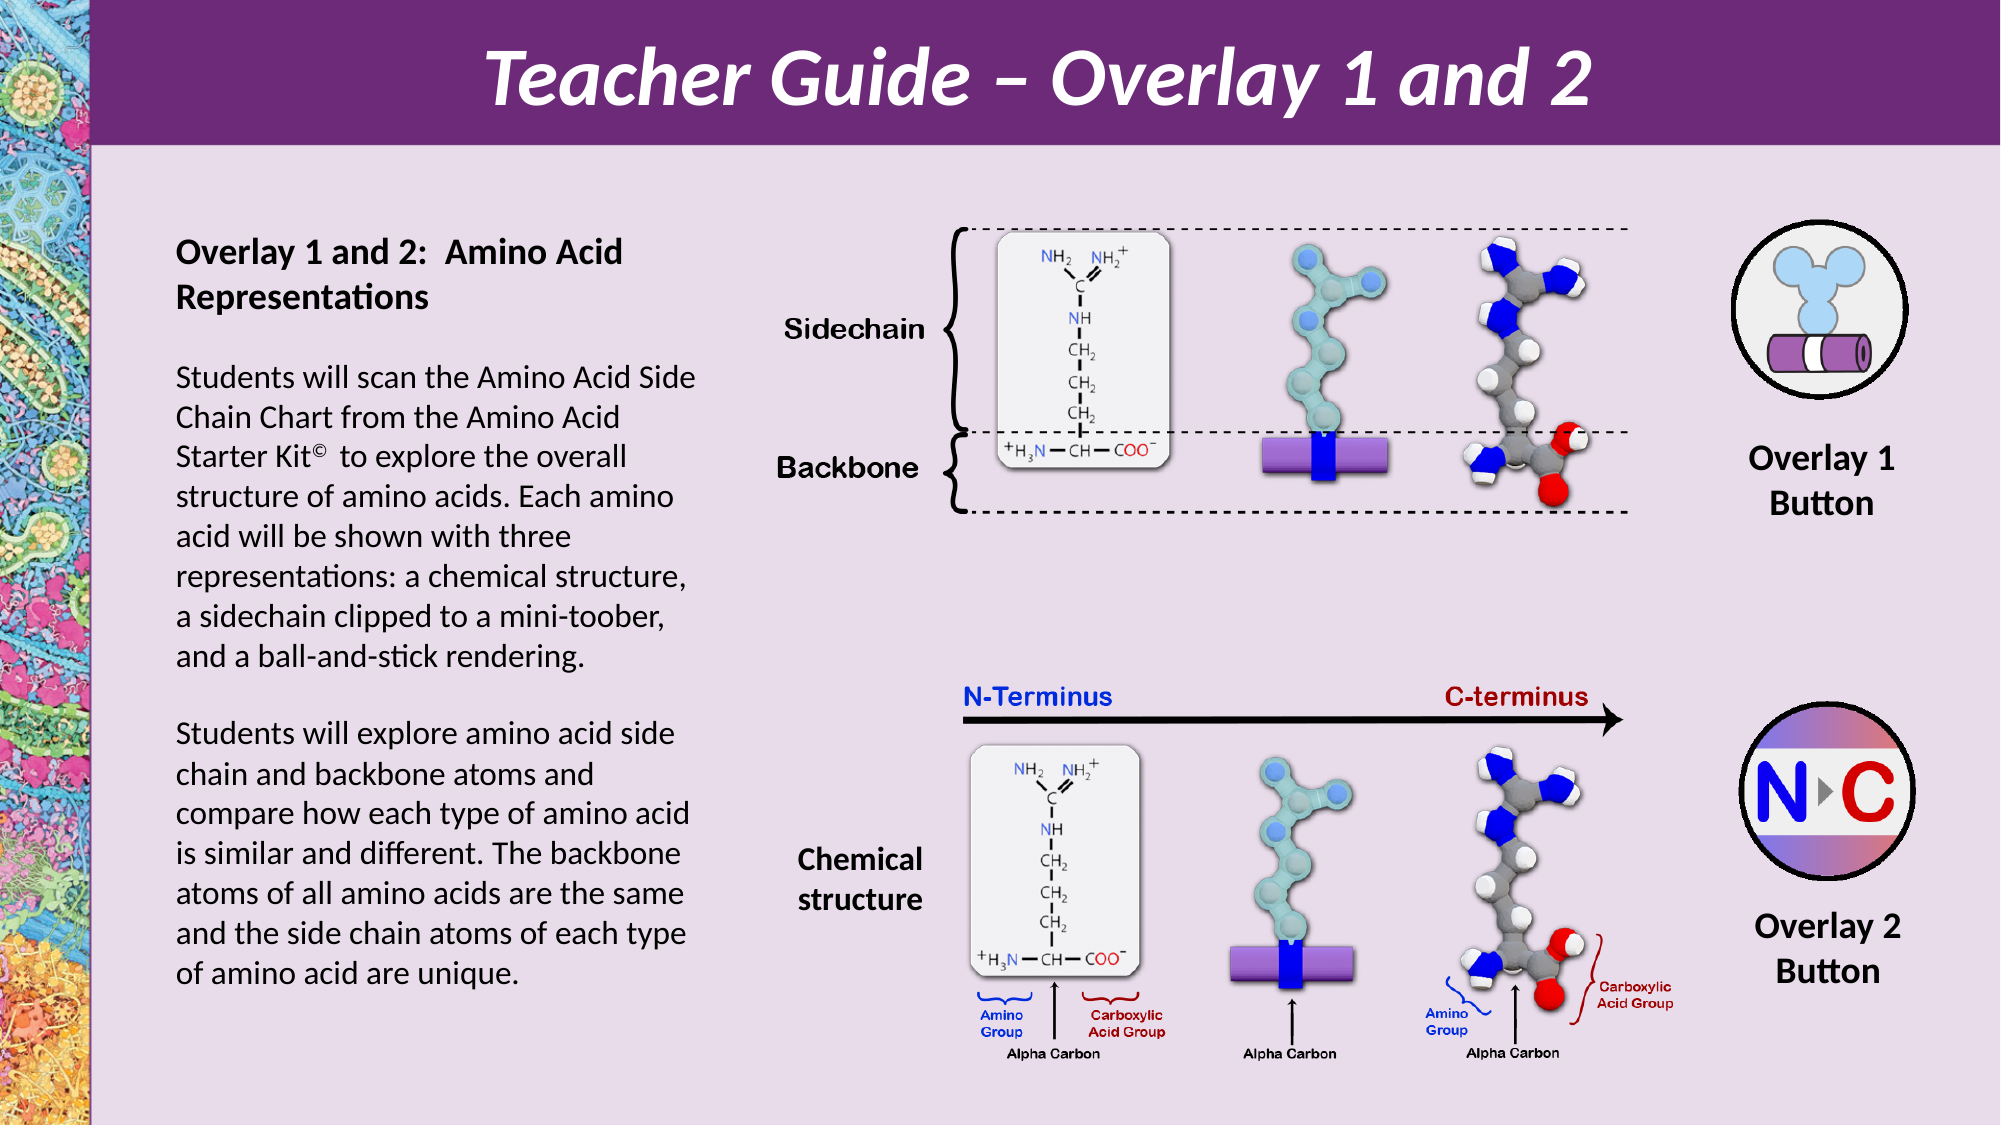

Teacher Guide – Overlay 1 and 2
Overlay 1 and 2:  Amino Acid Representations
Students will scan the Amino Acid Side Chain Chart from the Amino Acid Starter Kit©  to explore the overall structure of amino acids. Each amino acid will be shown with three representations: a chemical structure, a sidechain clipped to a mini-toober, and a ball-and-stick rendering.
Students will explore amino acid side chain and backbone atoms and compare how each type of amino acid is similar and different. The backbone atoms of all amino acids are the same and the side chain atoms of each type of amino acid are unique.
Overlay 1 Button
Chemical
structure
Overlay 2 Button